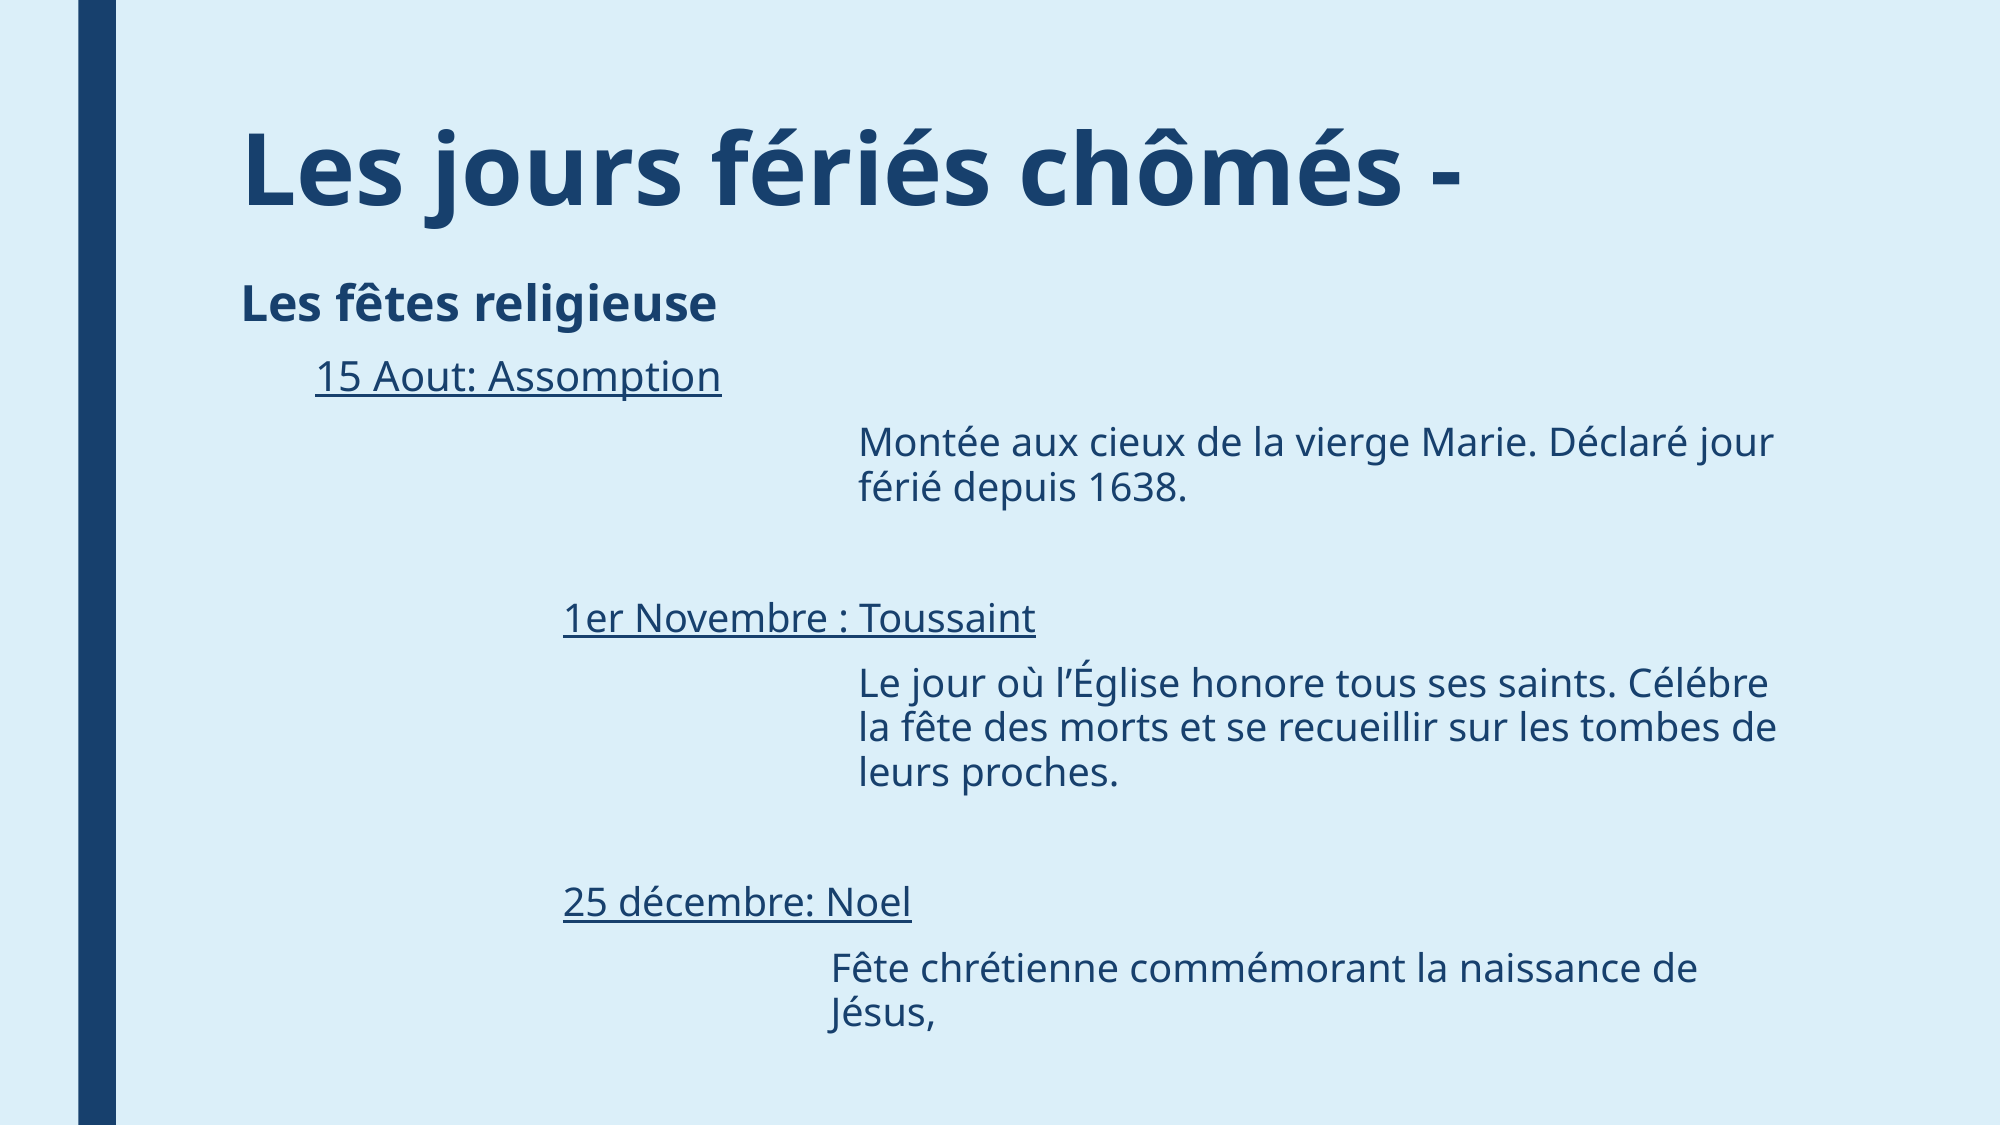

# Les jours fériés chômés -
Les fêtes religieuse
	15 Aout: Assomption
Montée aux cieux de la vierge Marie. Déclaré jour férié depuis 1638.
1er Novembre : Toussaint
Le jour où l’Église honore tous ses saints. Célébre la fête des morts et se recueillir sur les tombes de leurs proches.
25 décembre: Noel
Fête chrétienne commémorant la naissance de Jésus,